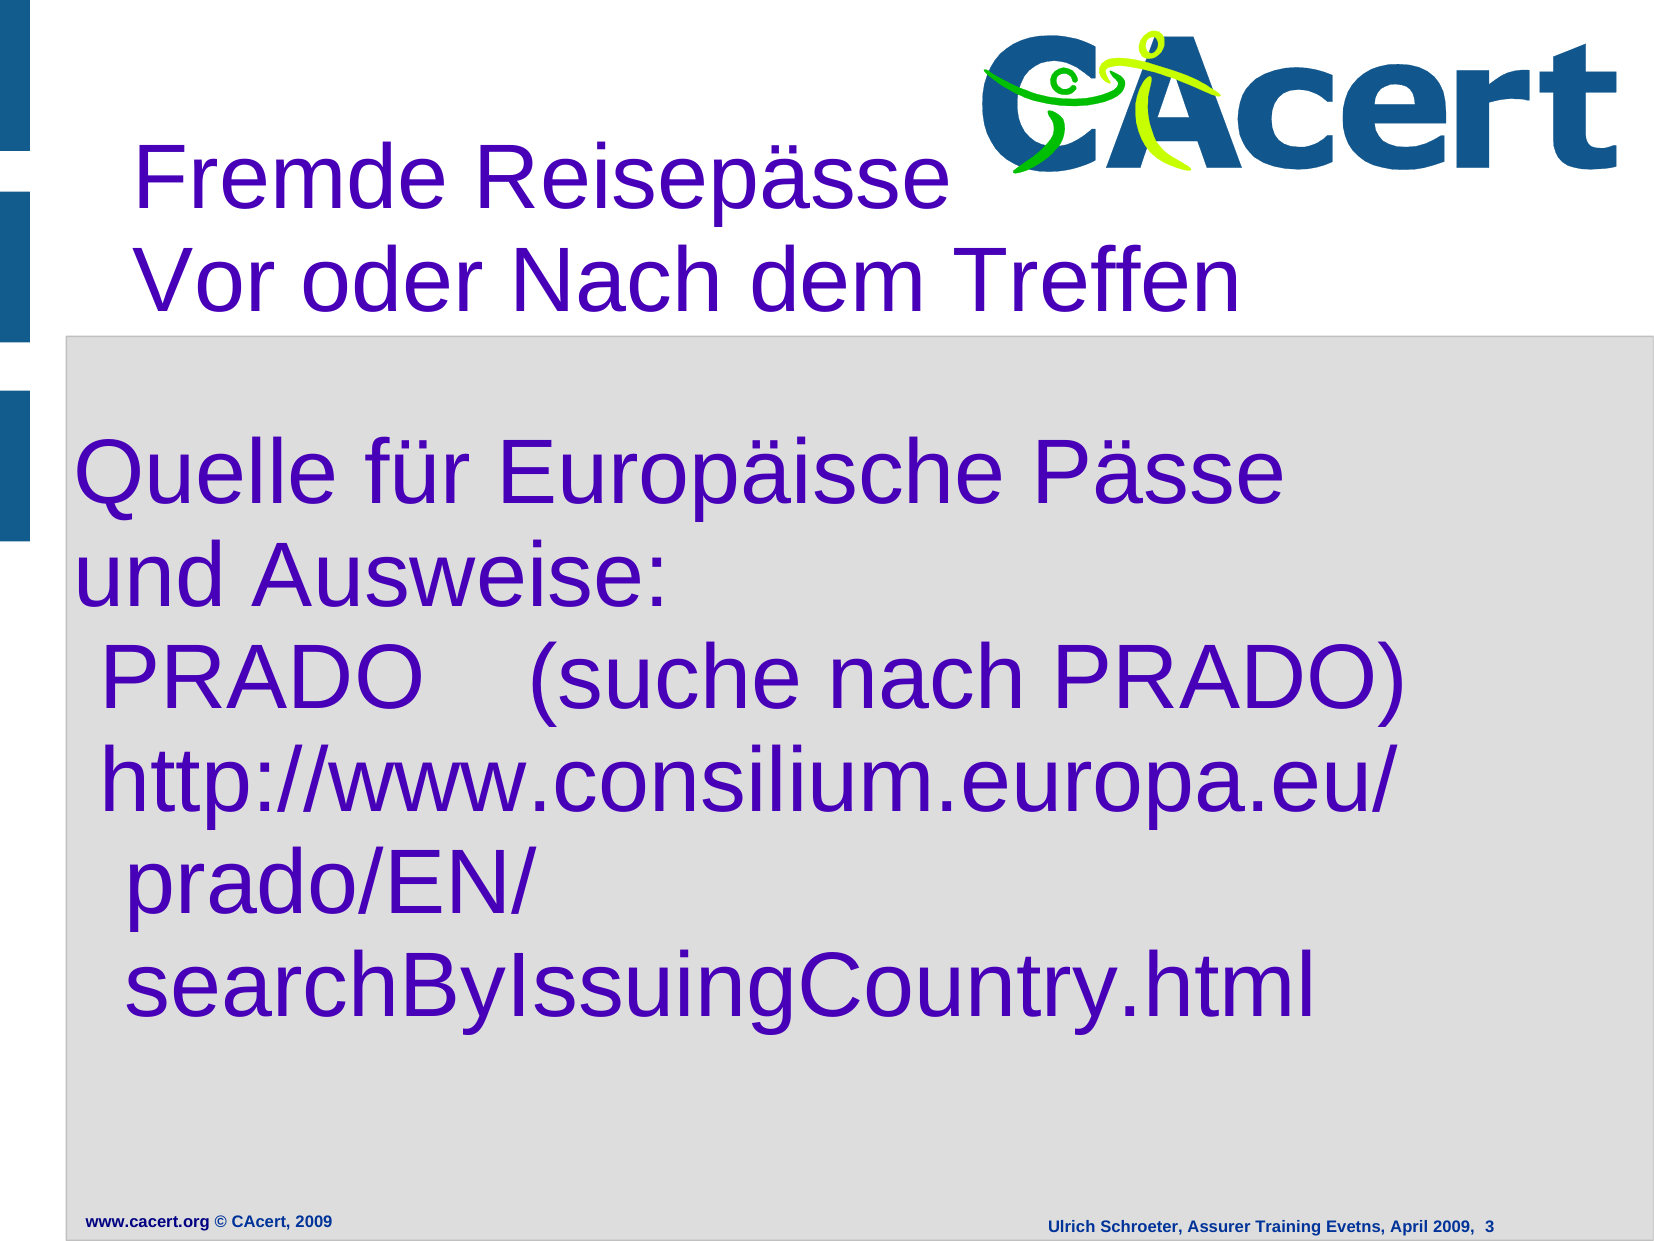

Fremde Reisepässe
Vor oder Nach dem Treffen
Quelle für Europäische Pässe
und Ausweise:
 PRADO (suche nach PRADO)
 http://www.consilium.europa.eu/
 prado/EN/
 searchByIssuingCountry.html